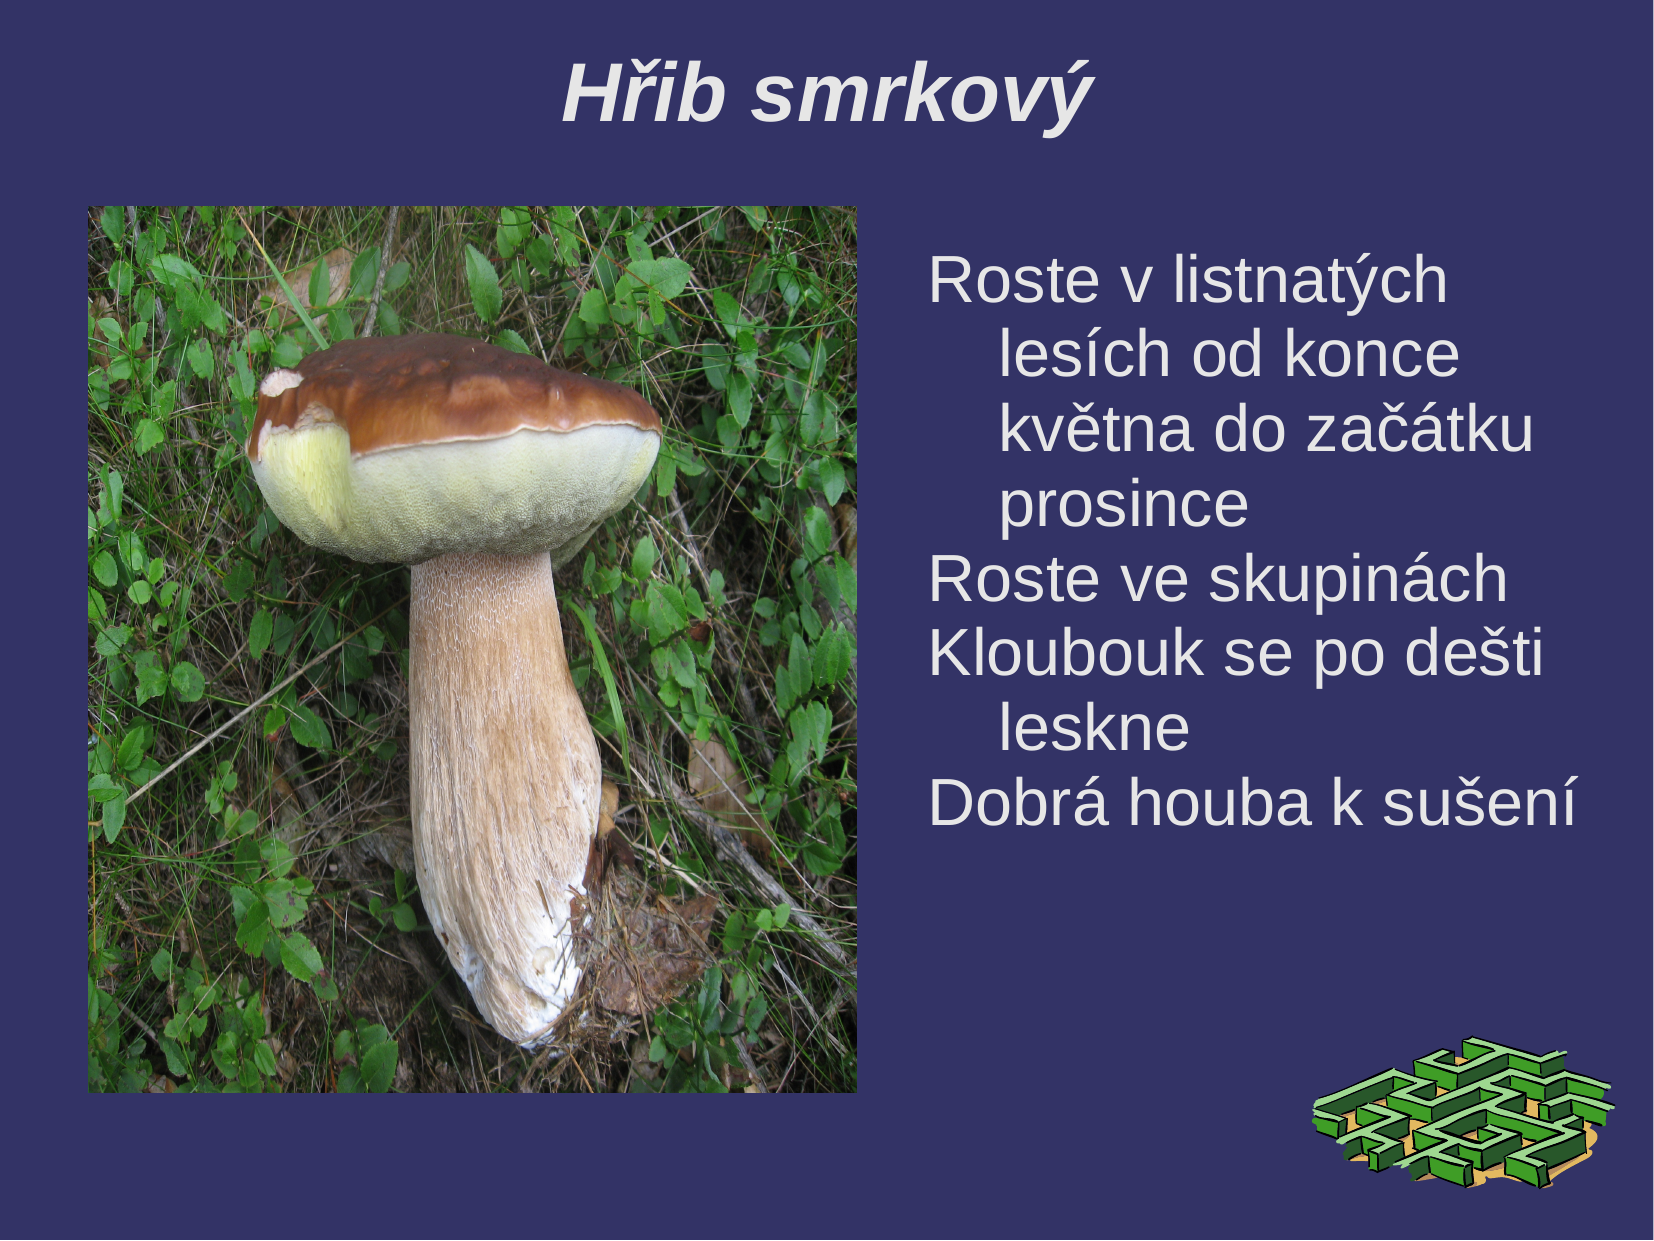

# Hřib smrkový
Roste v listnatých lesích od konce května do začátku prosince
Roste ve skupinách
Kloubouk se po dešti leskne
Dobrá houba k sušení